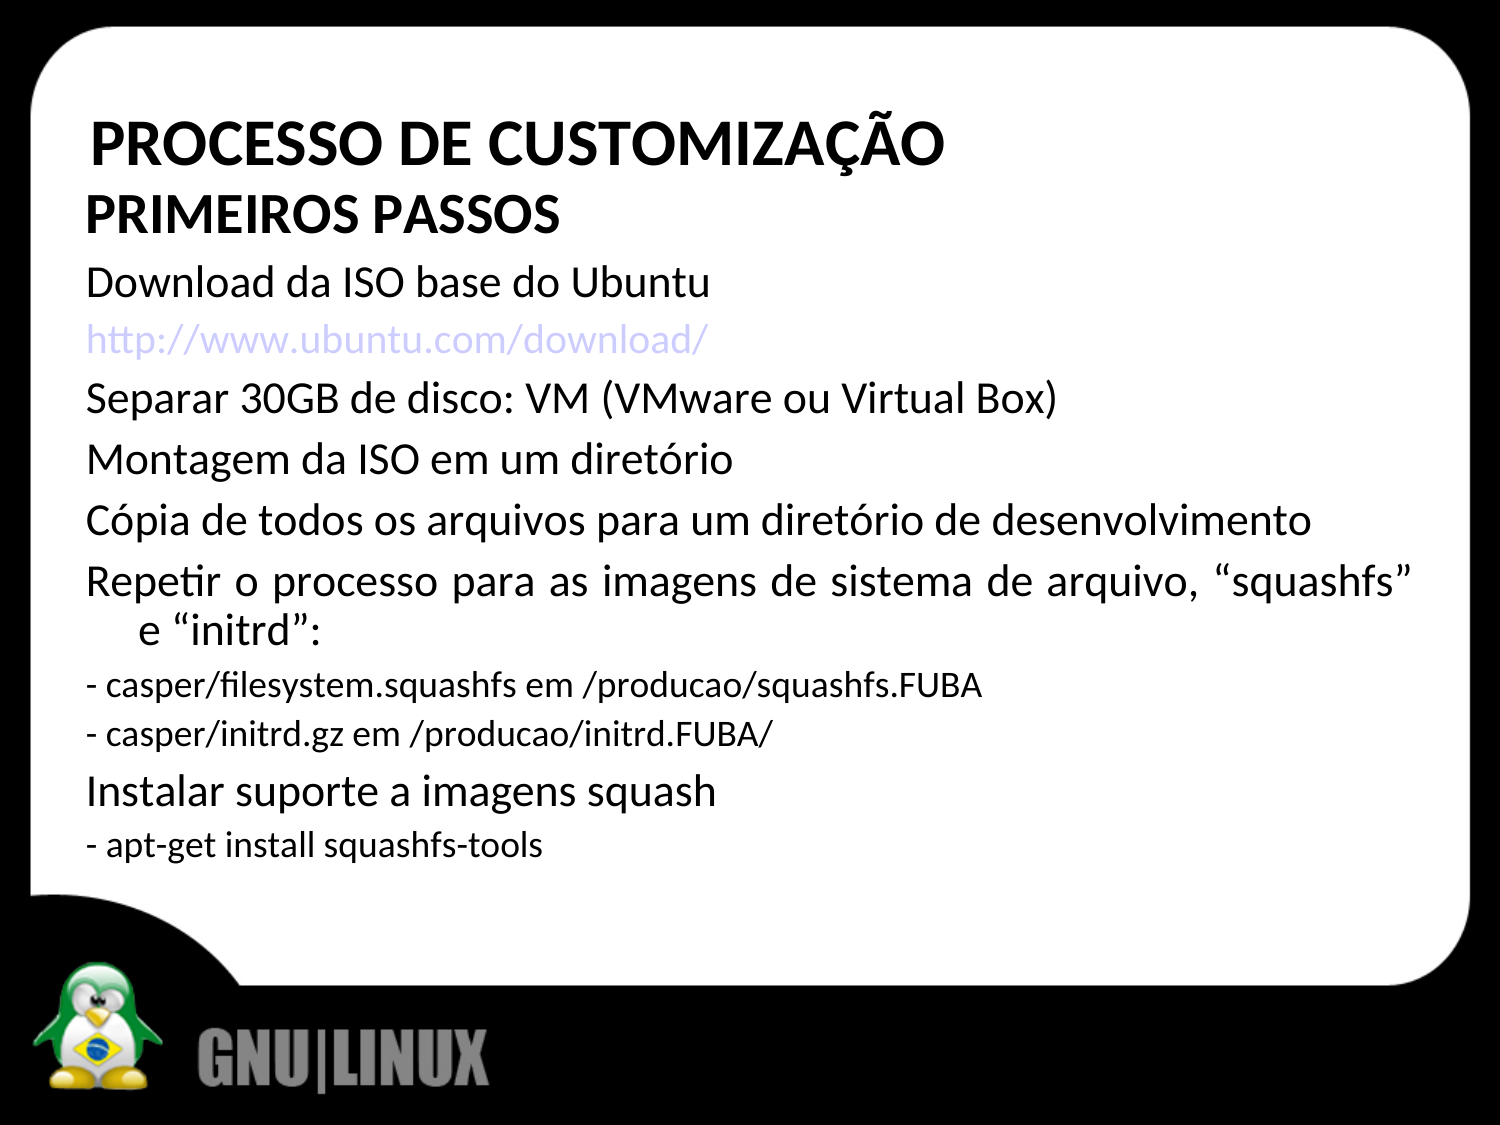

PROCESSO DE CUSTOMIZAÇÃO
PRIMEIROS PASSOS
Download da ISO base do Ubuntu
http://www.ubuntu.com/download/
Separar 30GB de disco: VM (VMware ou Virtual Box)‏
Montagem da ISO em um diretório
Cópia de todos os arquivos para um diretório de desenvolvimento
Repetir o processo para as imagens de sistema de arquivo, “squashfs” e “initrd”:
- casper/filesystem.squashfs em /producao/squashfs.FUBA
- casper/initrd.gz em /producao/initrd.FUBA/
Instalar suporte a imagens squash
- apt-get install squashfs-tools